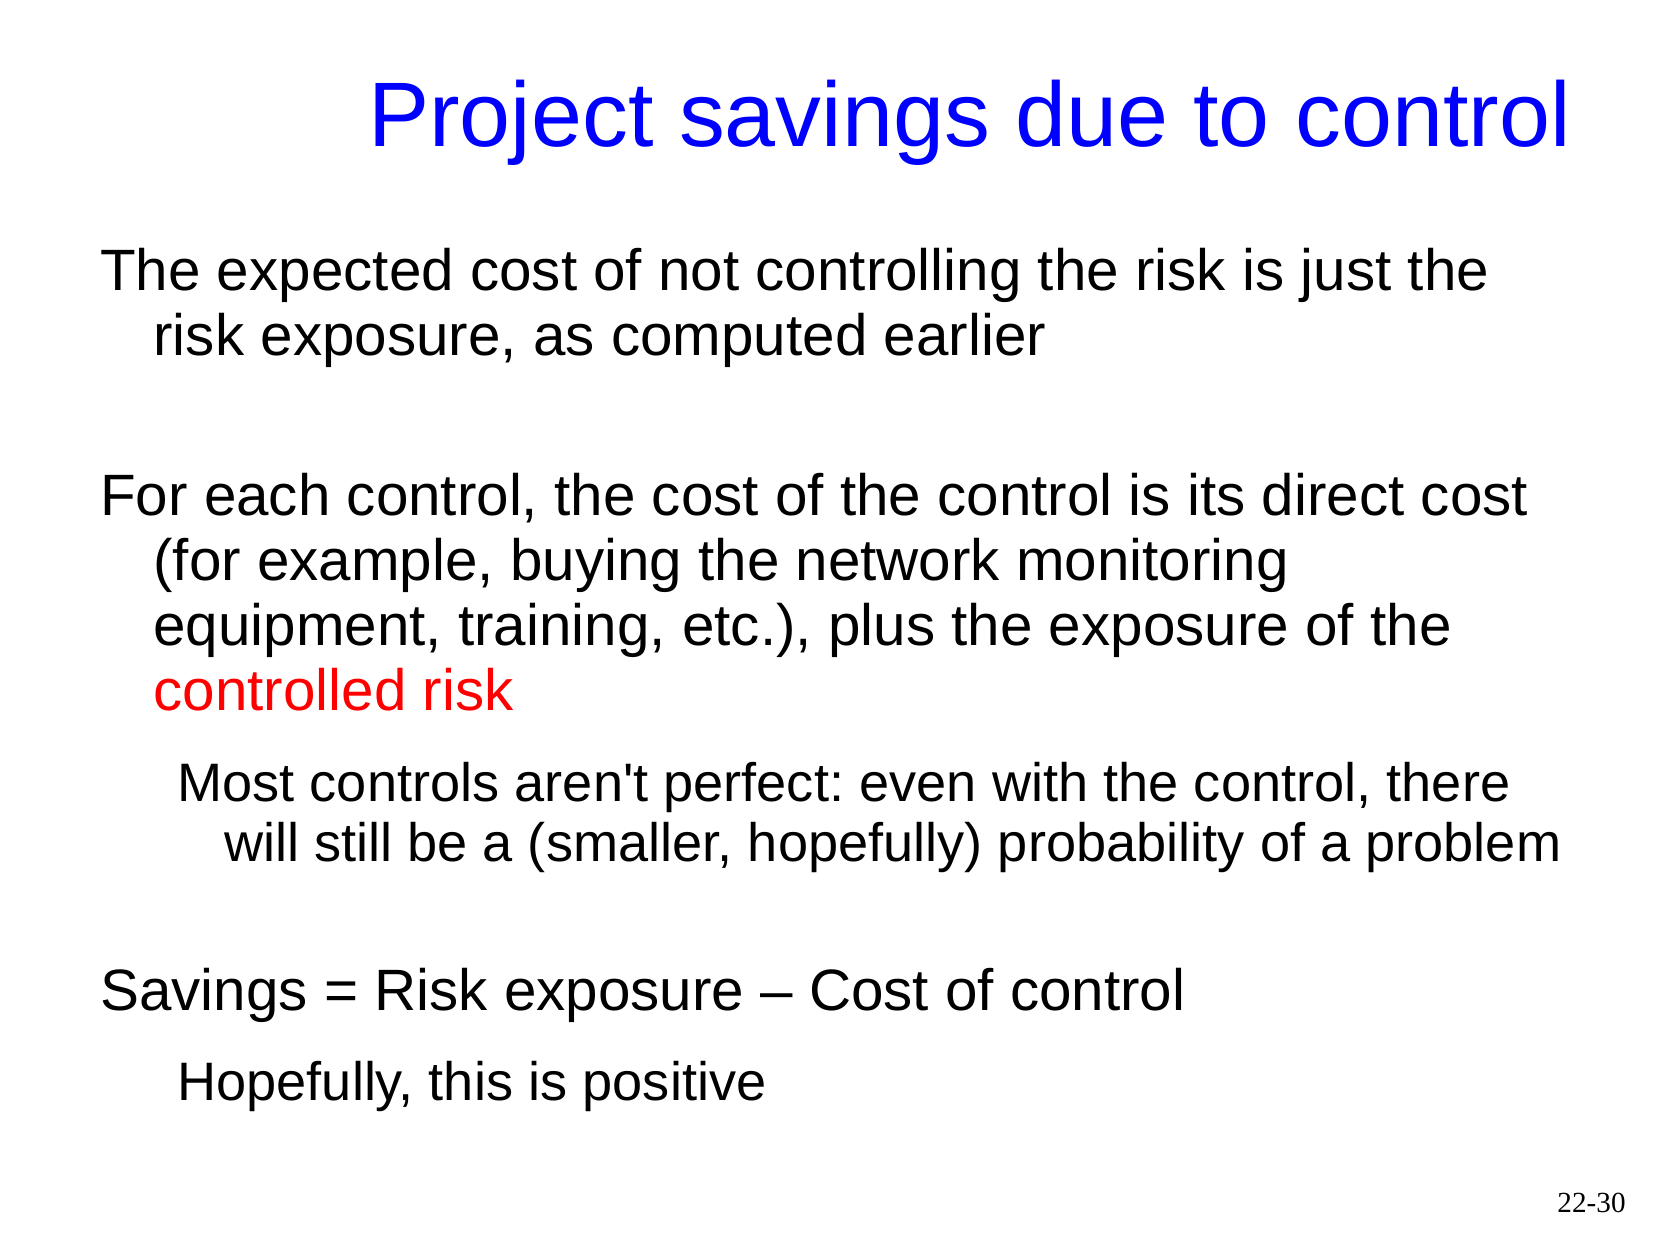

# Project savings due to control
The expected cost of not controlling the risk is just the risk exposure, as computed earlier
For each control, the cost of the control is its direct cost (for example, buying the network monitoring equipment, training, etc.), plus the exposure of the controlled risk
Most controls aren't perfect: even with the control, there will still be a (smaller, hopefully) probability of a problem
Savings = Risk exposure – Cost of control
Hopefully, this is positive